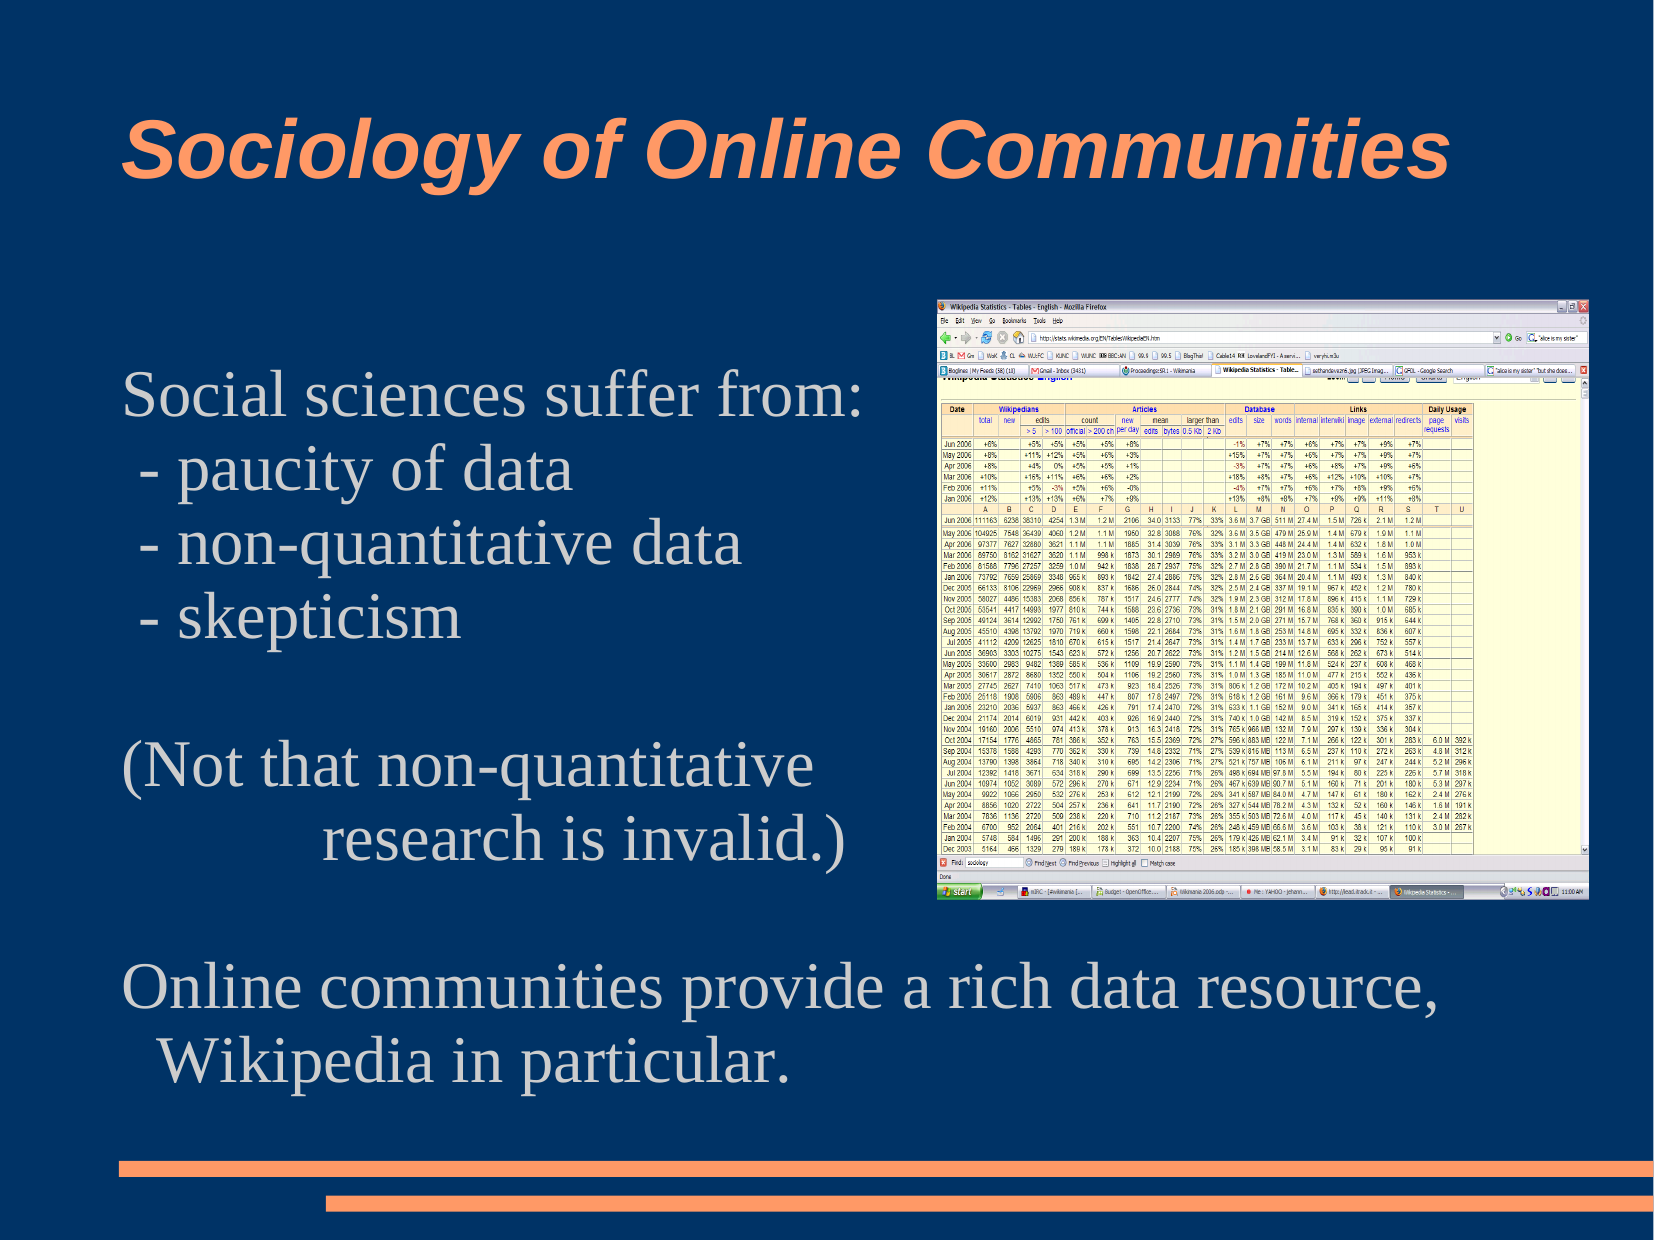

# Sociology of Online Communities
Social sciences suffer from:
 - paucity of data
 - non-quantitative data
 - skepticism
(Not that non-quantitative
 research is invalid.)
Online communities provide a rich data resource, Wikipedia in particular.